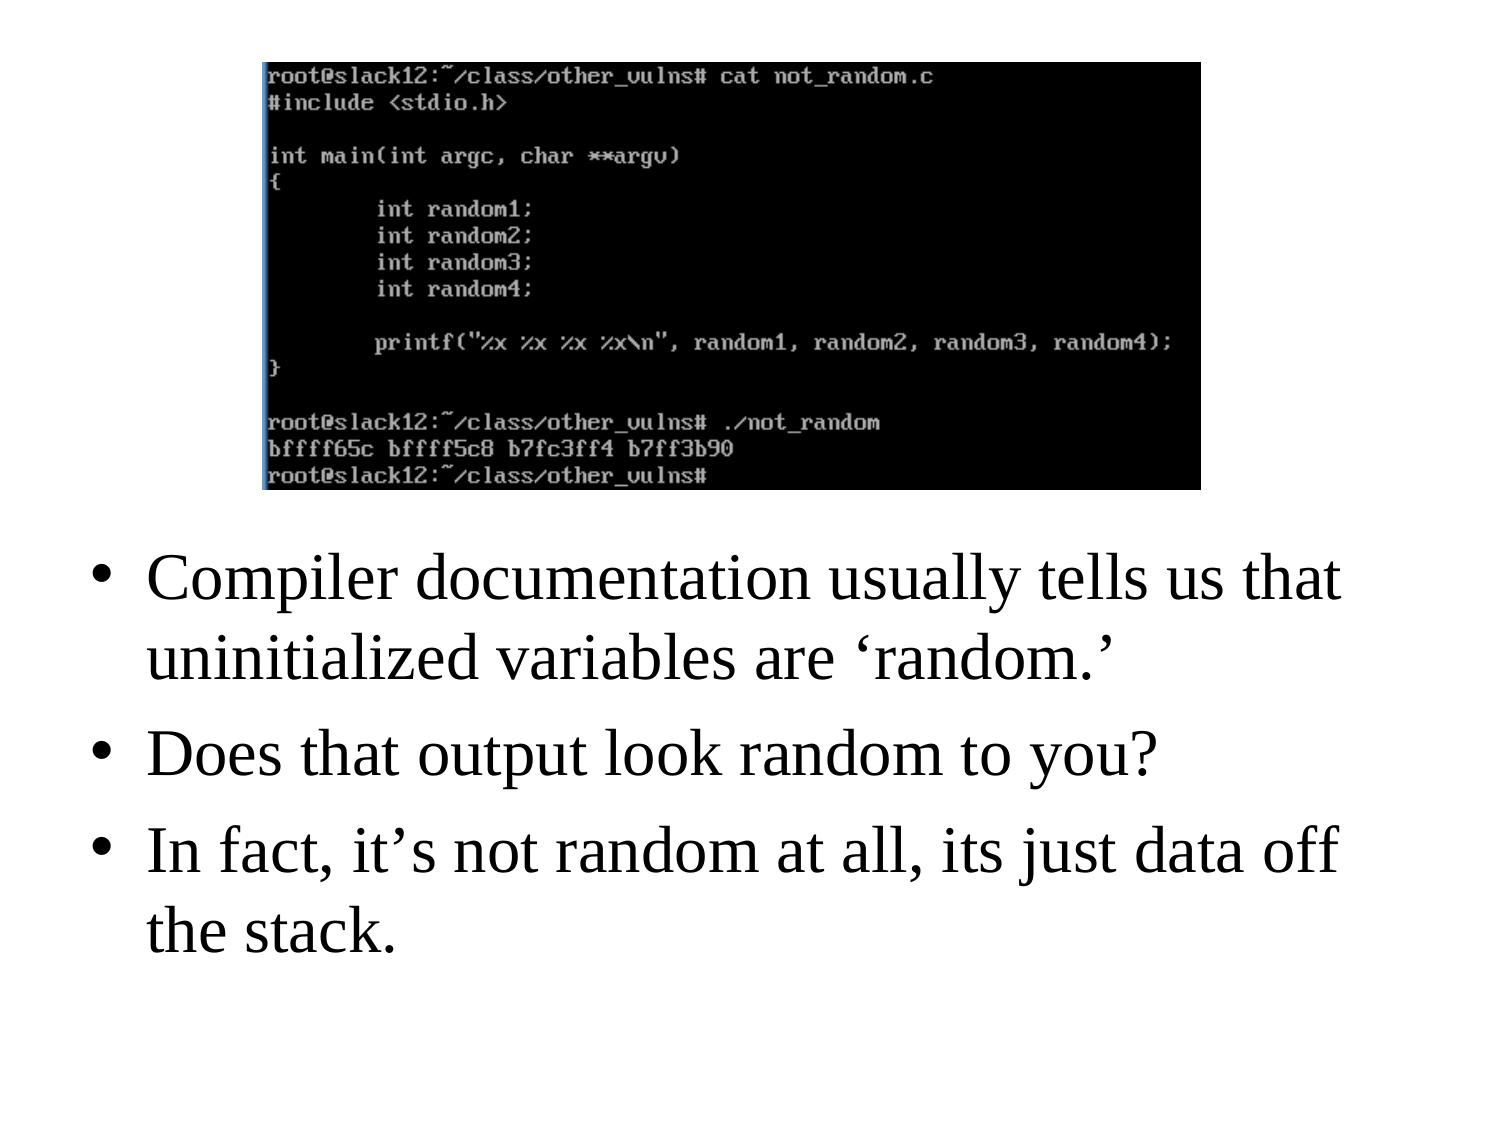

# Compiler documentation usually tells us that uninitialized variables are ‘random.’
Does that output look random to you?
In fact, it’s not random at all, its just data off the stack.